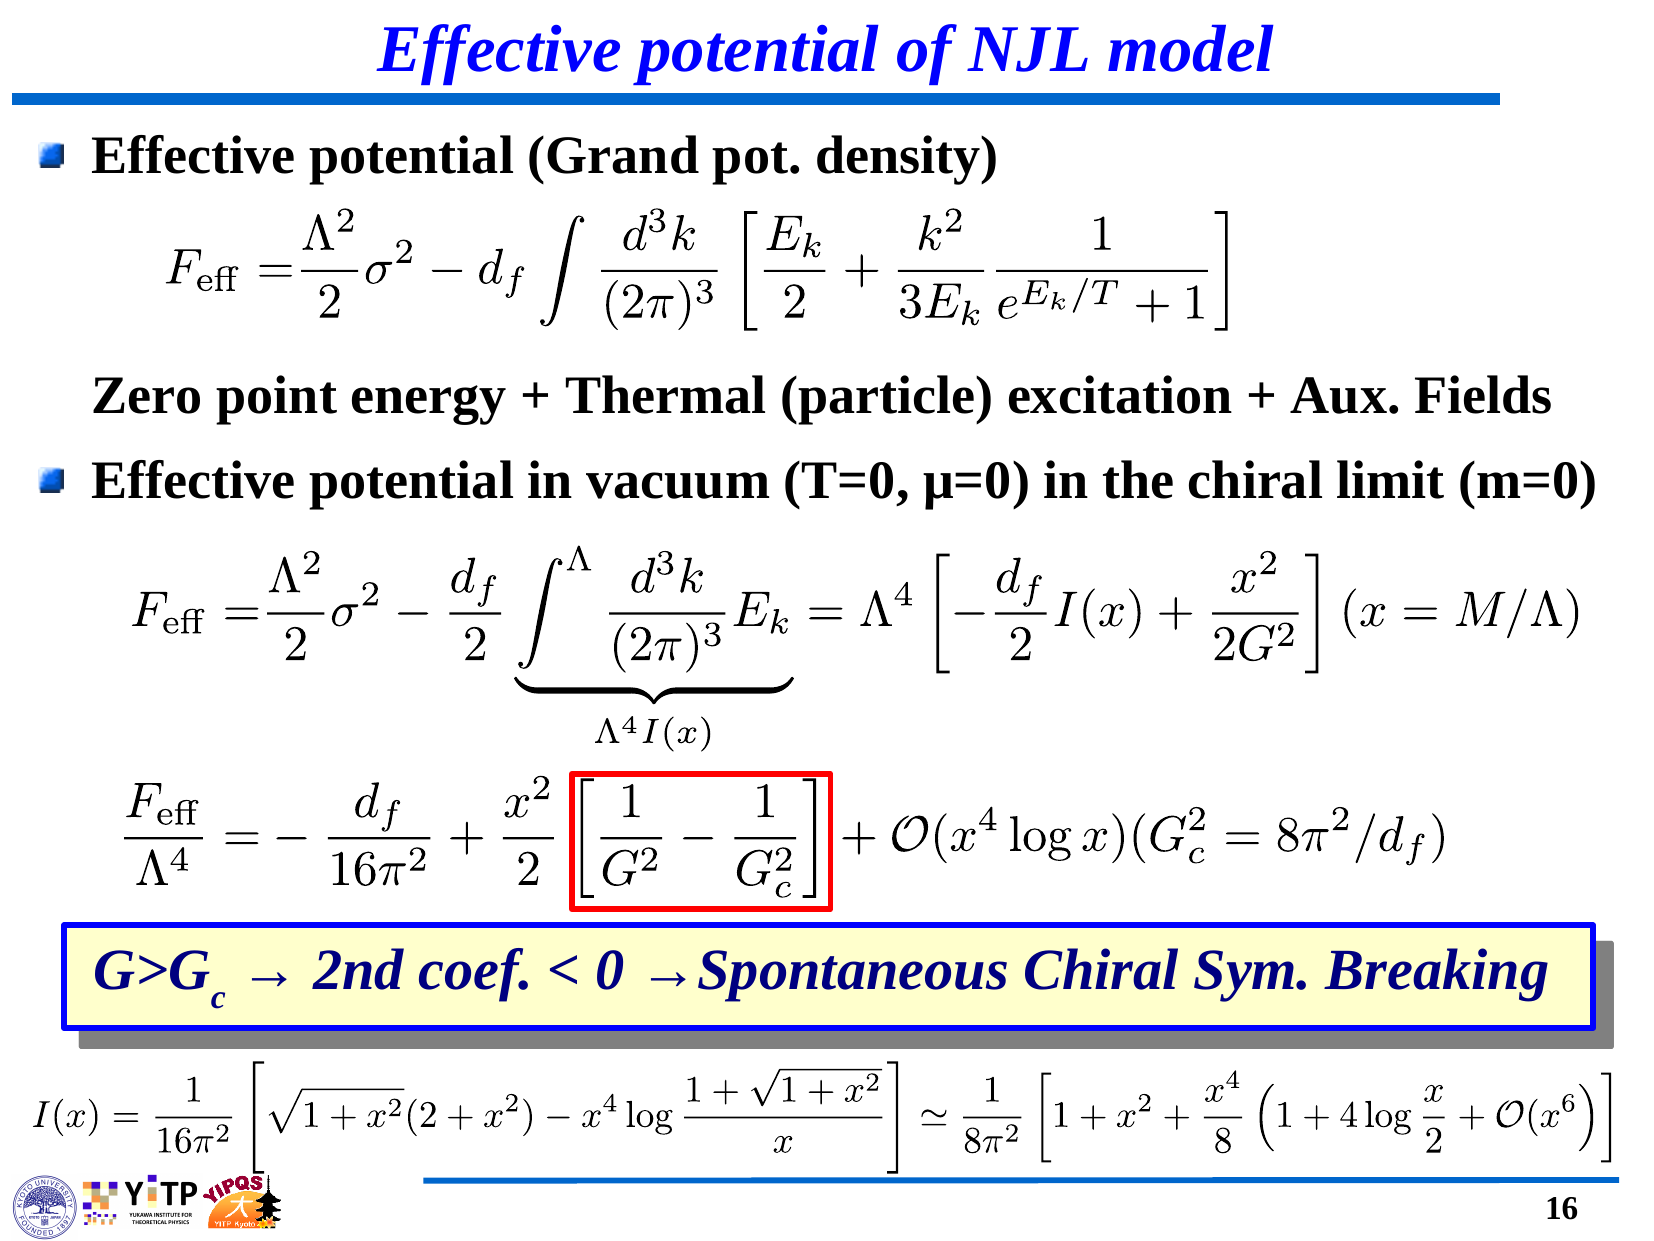

# Effective potential of NJL model
Effective potential (Grand pot. density)
Zero point energy + Thermal (particle) excitation + Aux. Fields
Effective potential in vacuum (T=0, μ=0) in the chiral limit (m=0)
G>Gc → 2nd coef. < 0 →Spontaneous Chiral Sym. Breaking